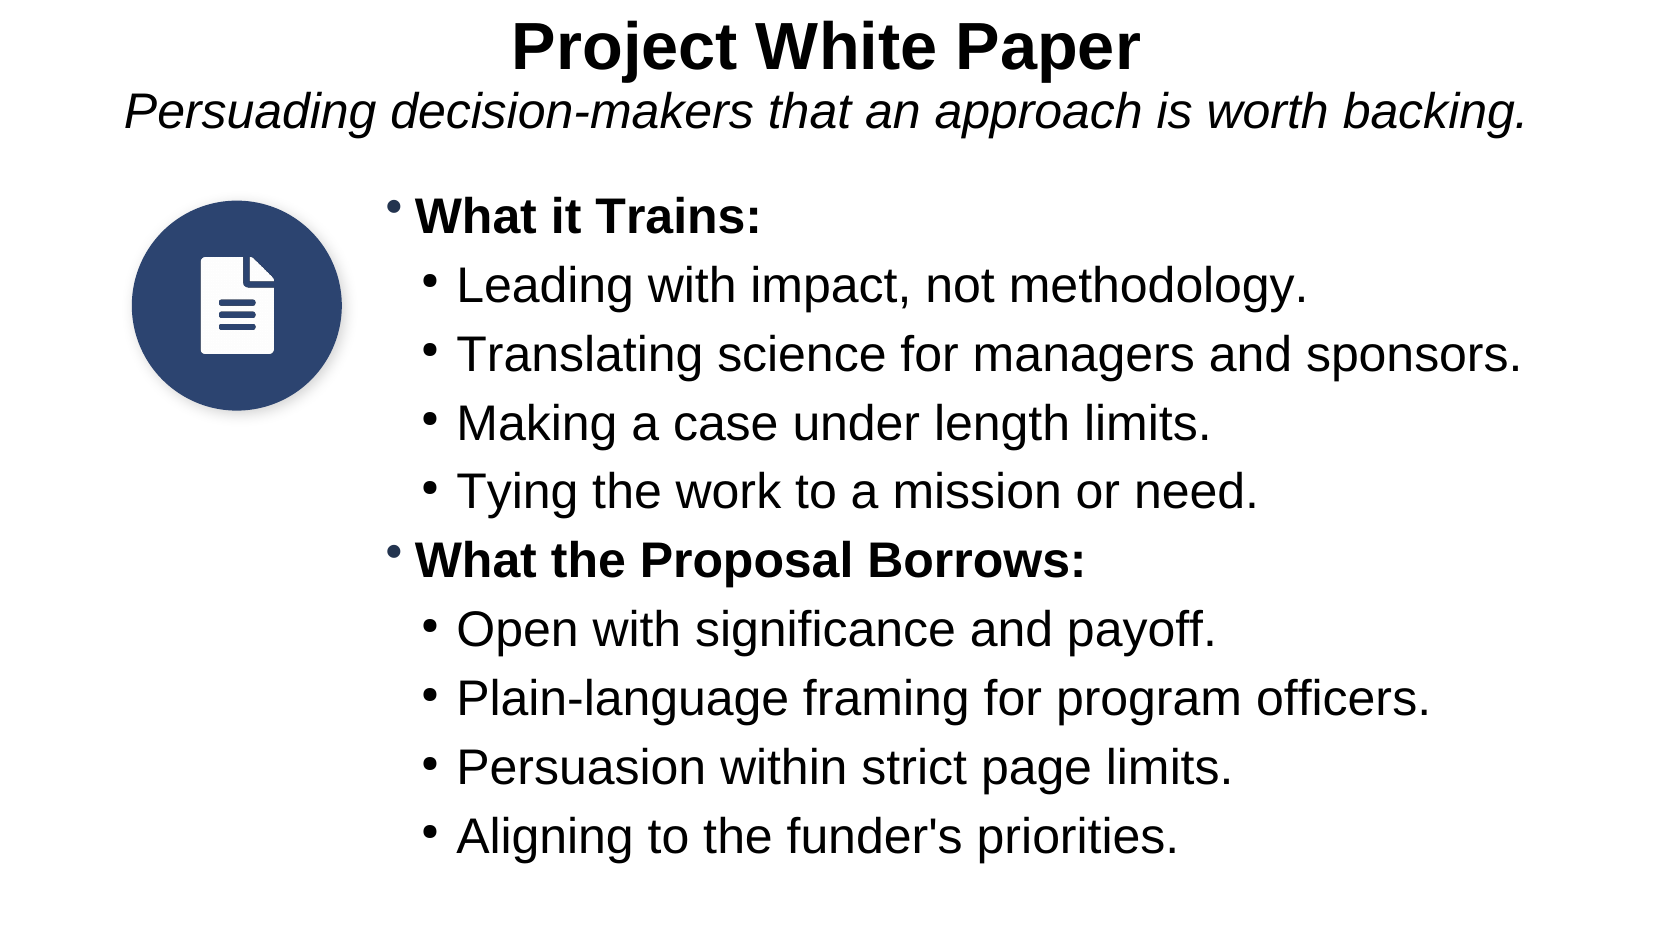

# Project White Paper Persuading decision-makers that an approach is worth backing.
What it Trains:
Leading with impact, not methodology.
Translating science for managers and sponsors.
Making a case under length limits.
Tying the work to a mission or need.
What the Proposal Borrows:
Open with significance and payoff.
Plain-language framing for program officers.
Persuasion within strict page limits.
Aligning to the funder's priorities.